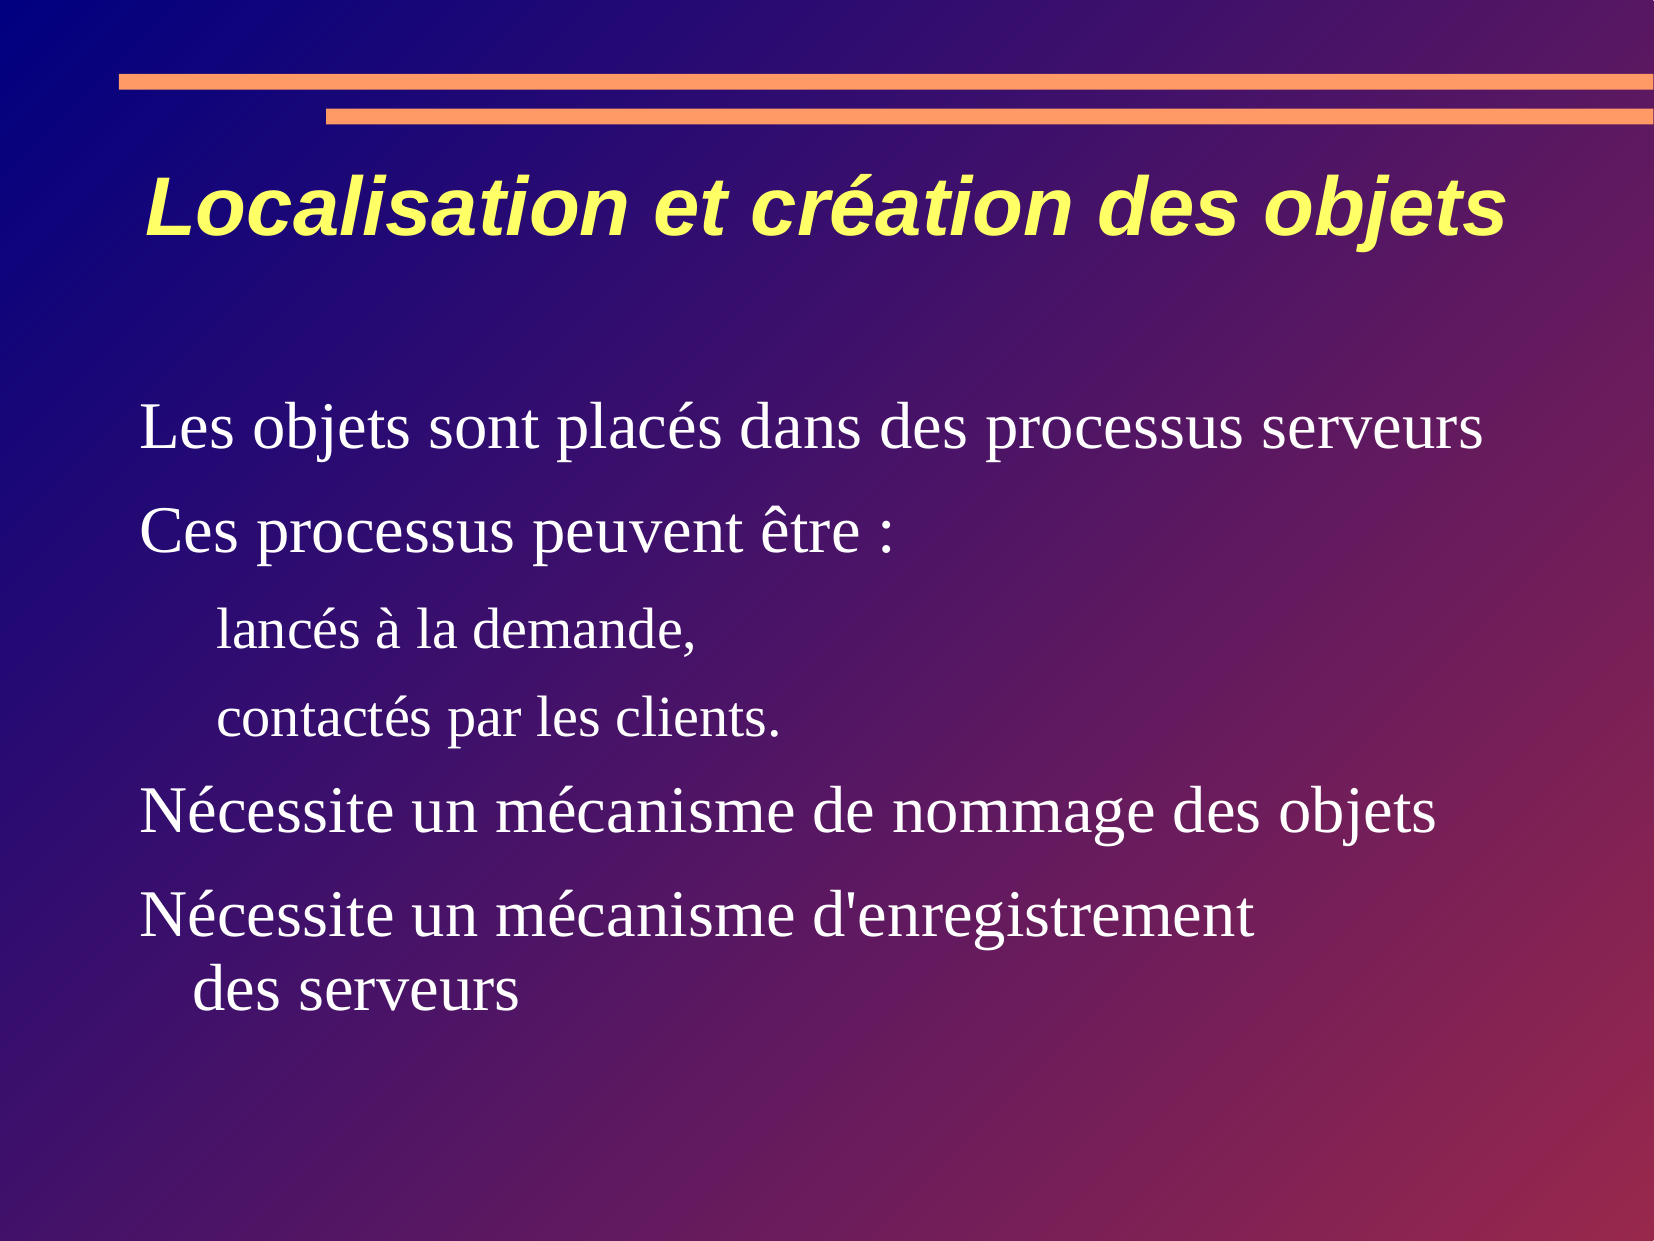

# Localisation et création des objets
Les objets sont placés dans des processus serveurs
Ces processus peuvent être :
lancés à la demande,
contactés par les clients.
Nécessite un mécanisme de nommage des objets
Nécessite un mécanisme d'enregistrement
des serveurs